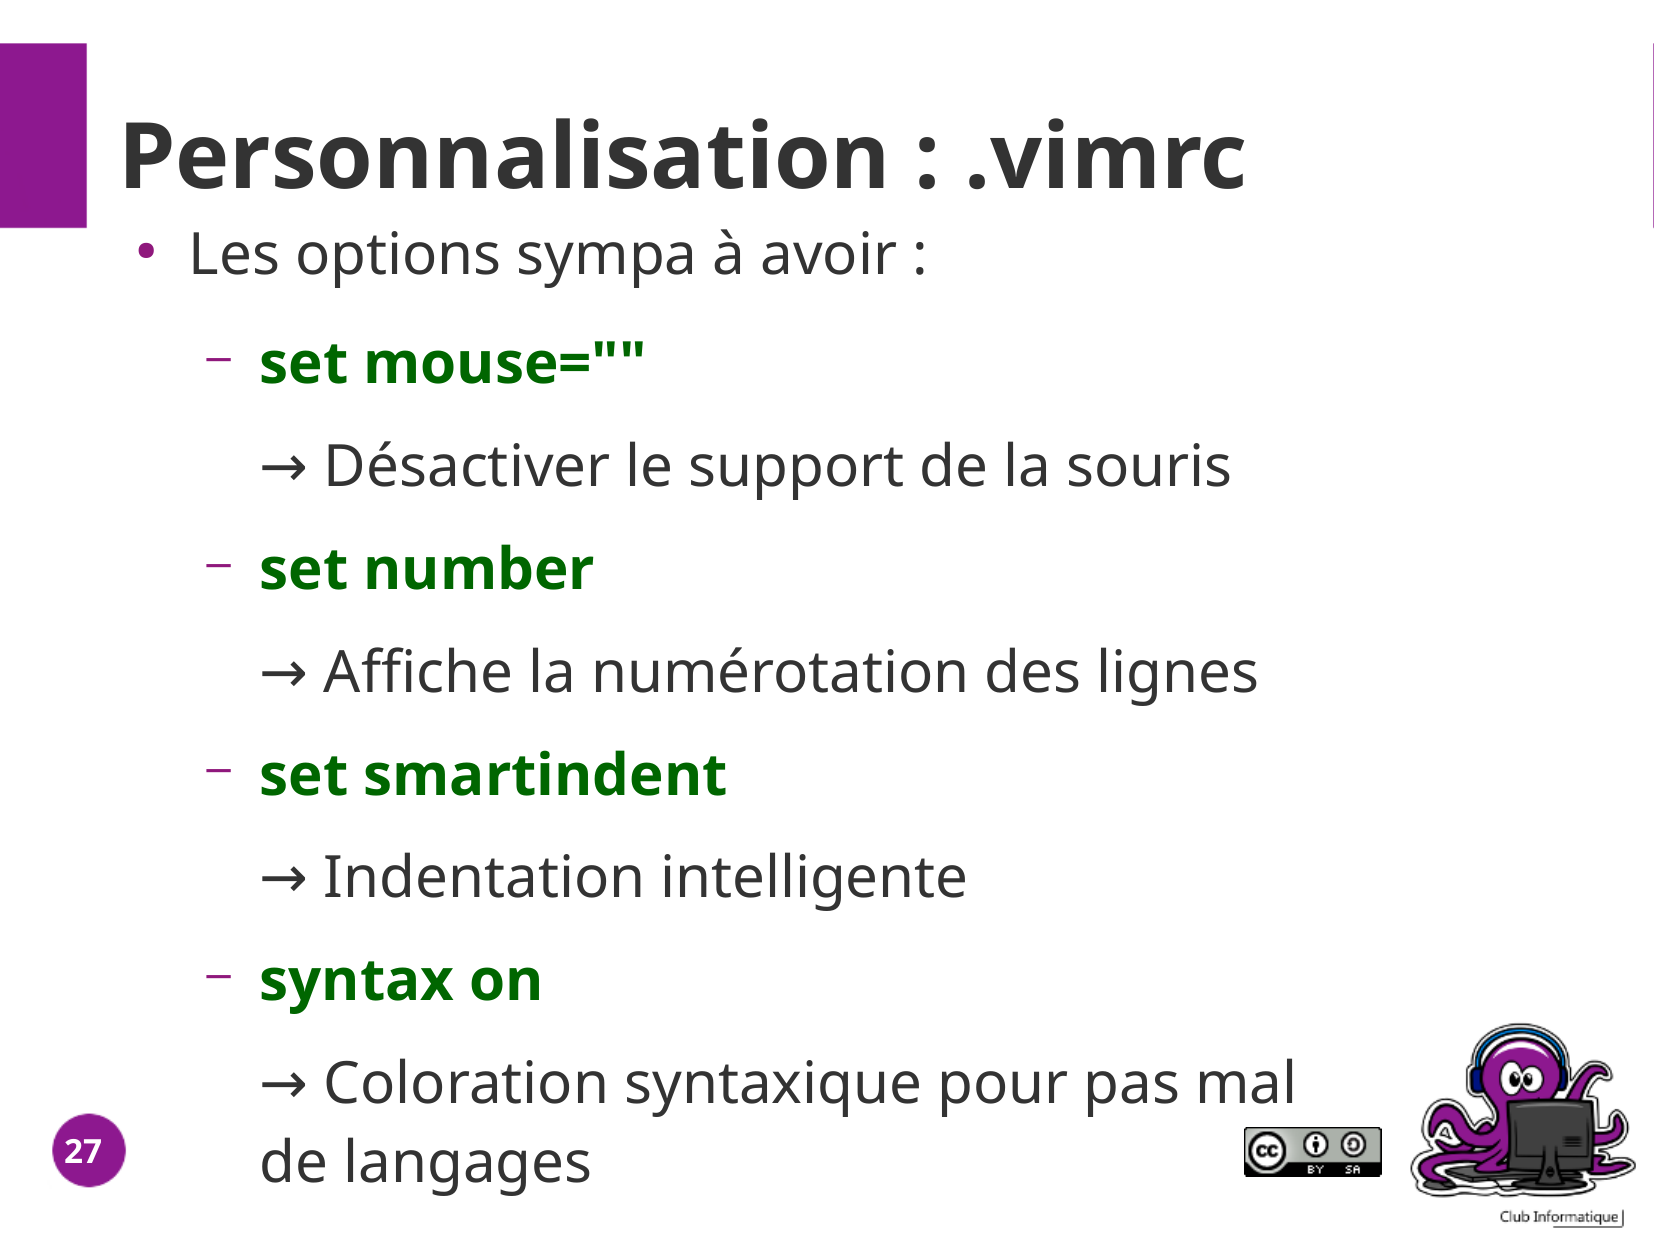

# Personnalisation : .vimrc
Les options sympa à avoir :
set mouse=""
→ Désactiver le support de la souris
set number
→ Affiche la numérotation des lignes
set smartindent
→ Indentation intelligente
syntax on
→ Coloration syntaxique pour pas mal	 		de langages
27